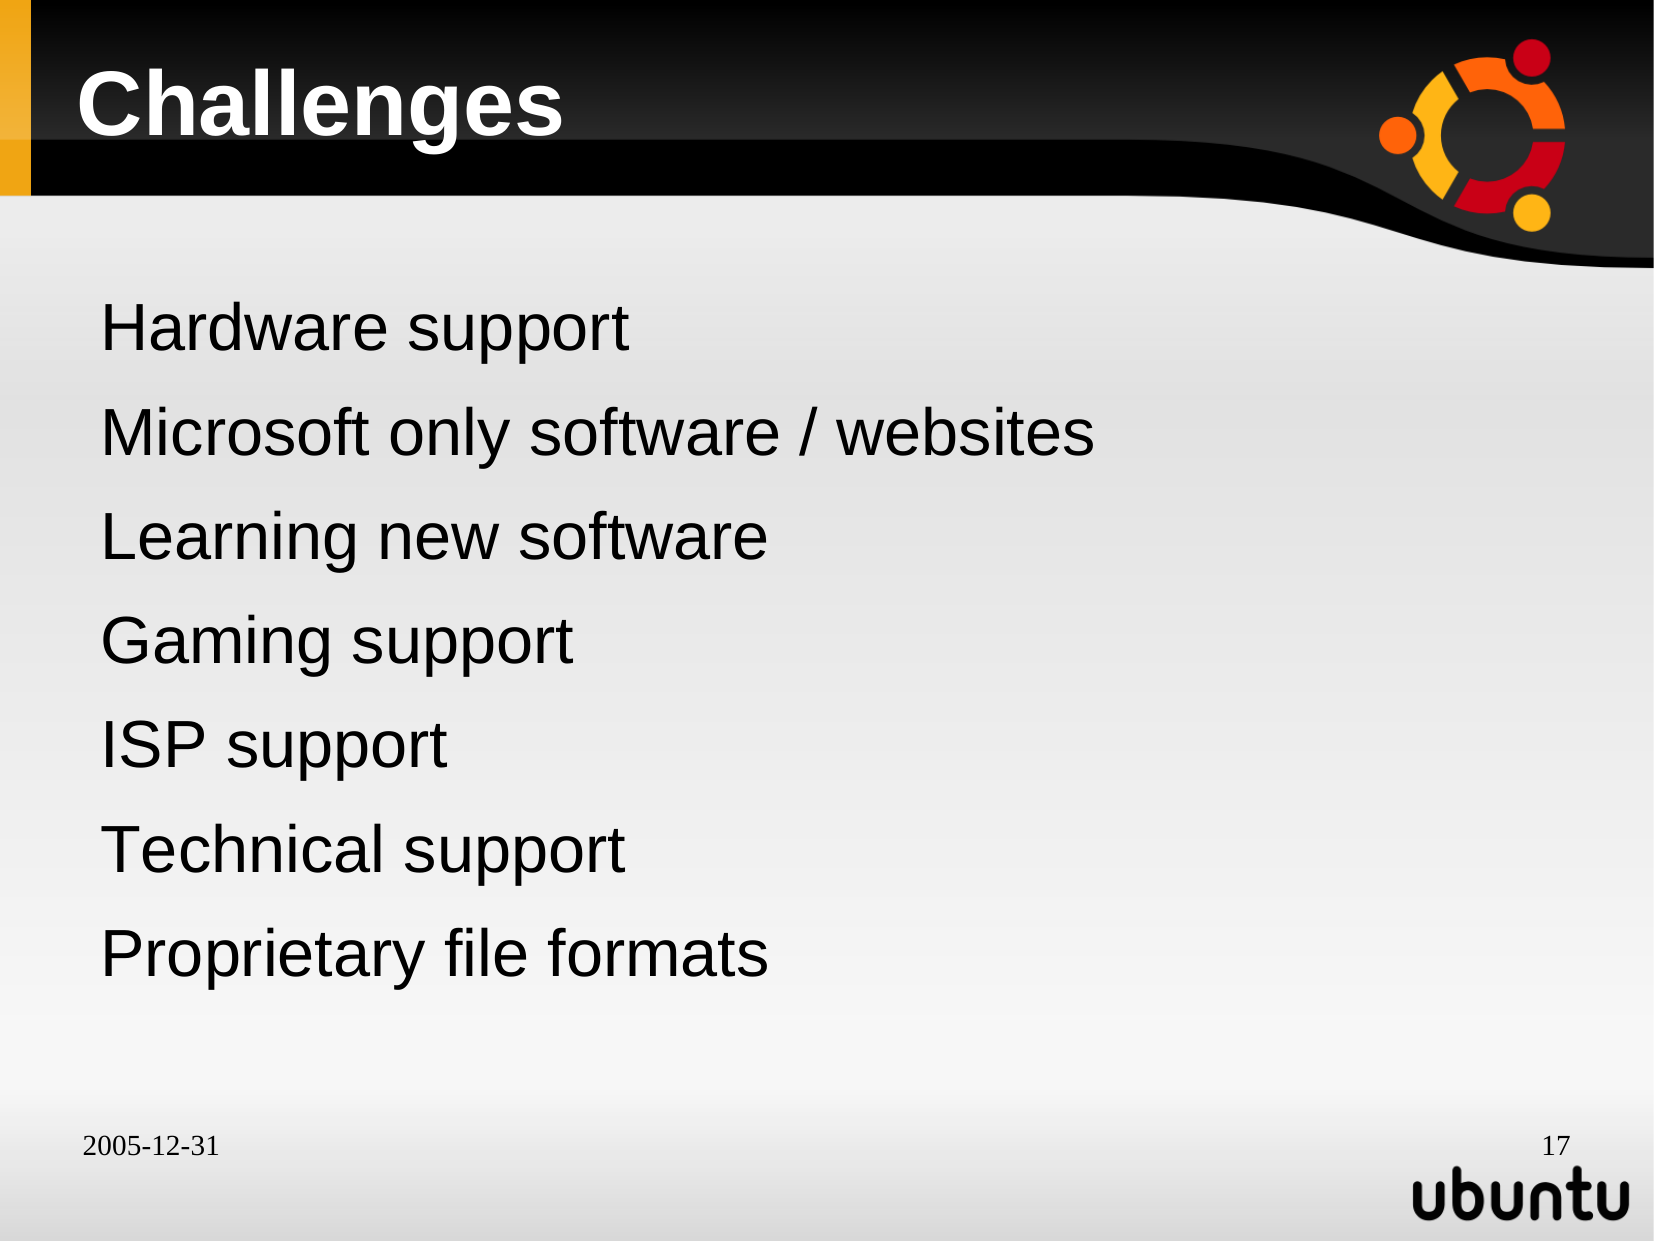

# Challenges
Hardware support
Microsoft only software / websites
Learning new software
Gaming support
ISP support
Technical support
Proprietary file formats
2005-12-31
17